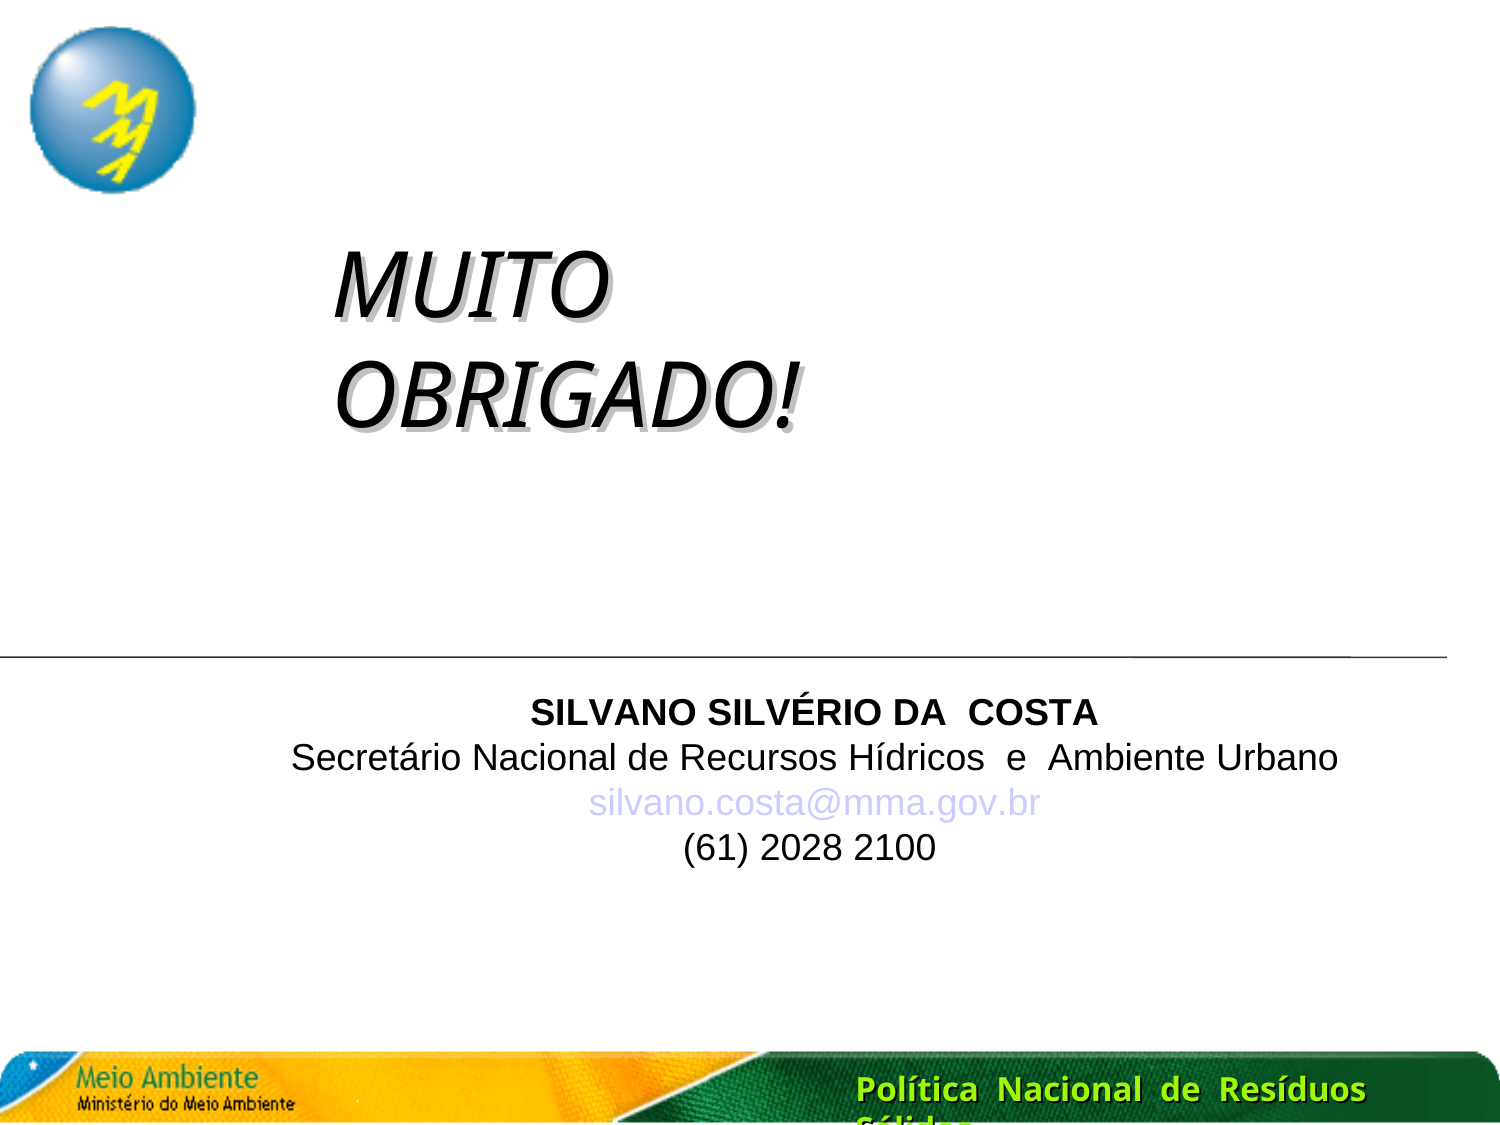

MUITO OBRIGADO!
SILVANO SILVÉRIO DA COSTA
Secretário Nacional de Recursos Hídricos e Ambiente Urbano
silvano.costa@mma.gov.br
(61) 2028 2100